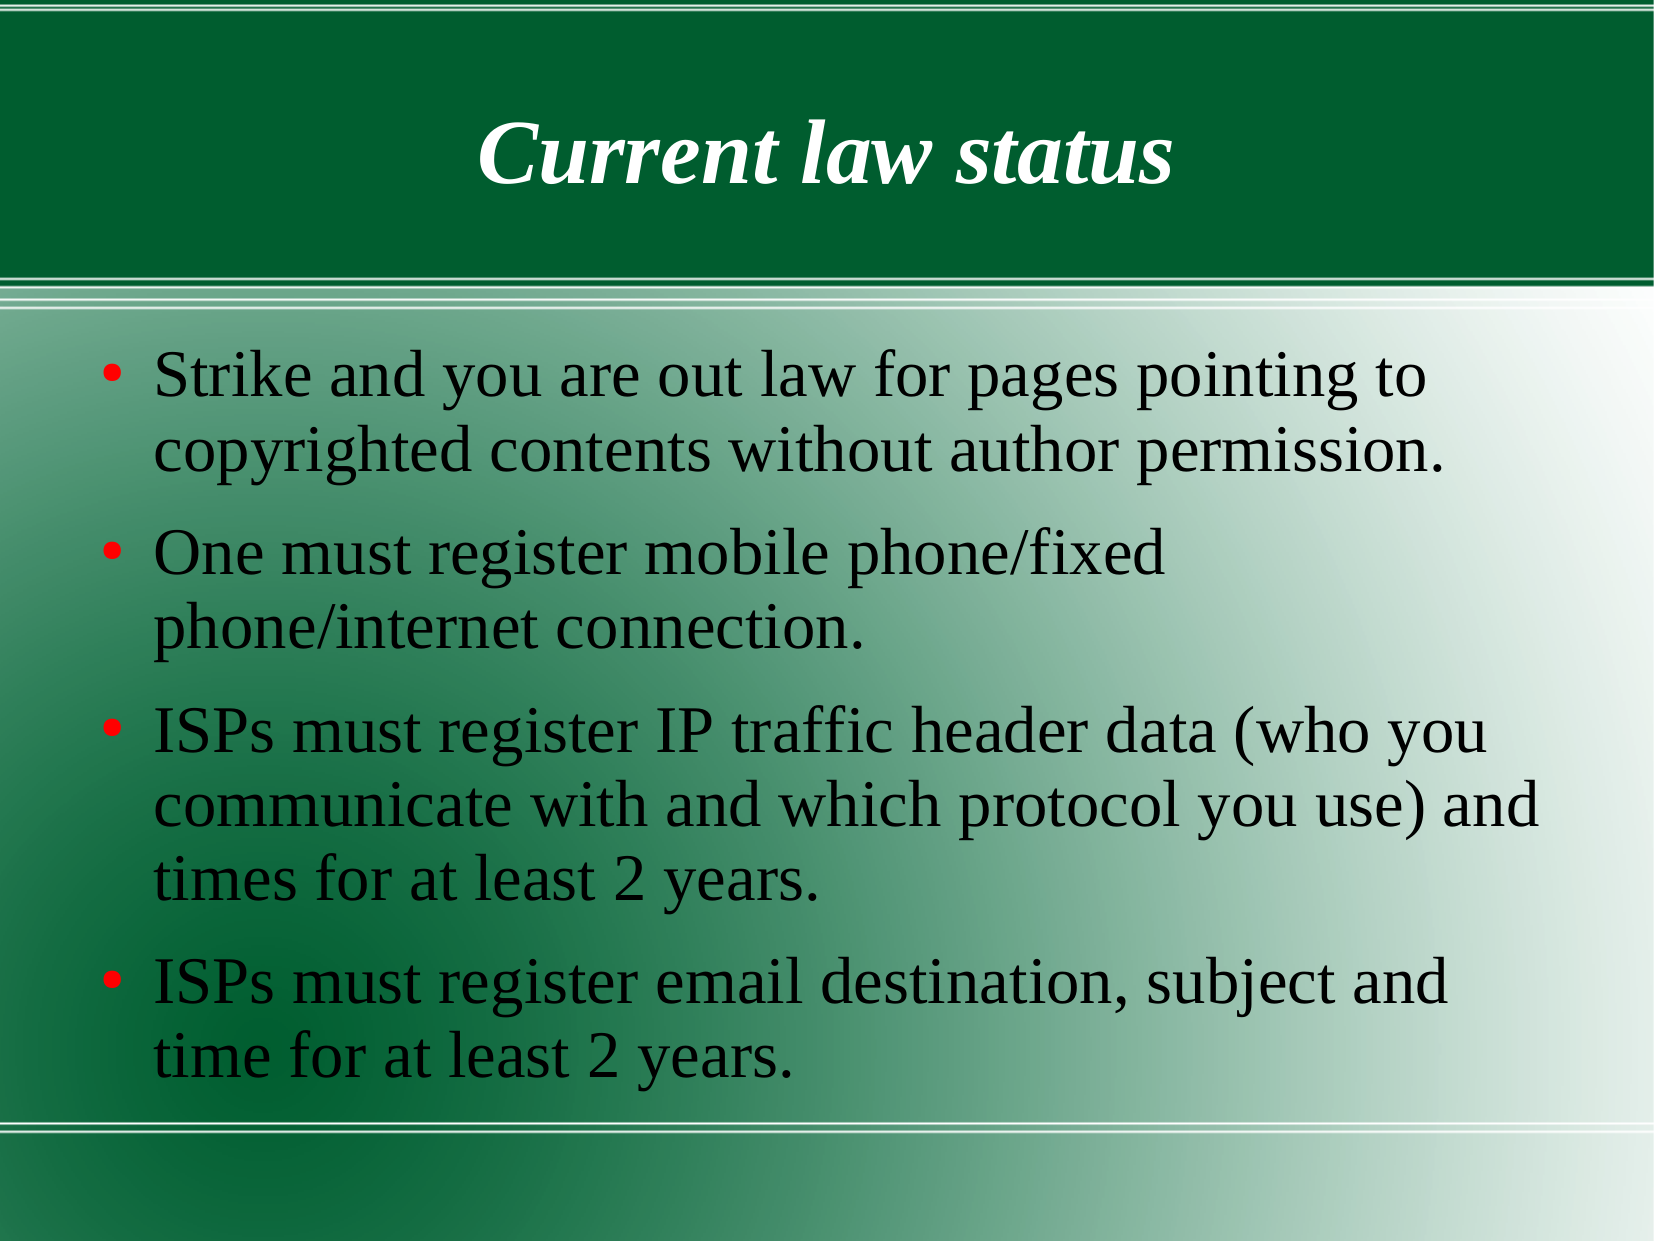

# Current law status
Strike and you are out law for pages pointing to copyrighted contents without author permission.
One must register mobile phone/fixed phone/internet connection.
ISPs must register IP traffic header data (who you communicate with and which protocol you use) and times for at least 2 years.
ISPs must register email destination, subject and time for at least 2 years.